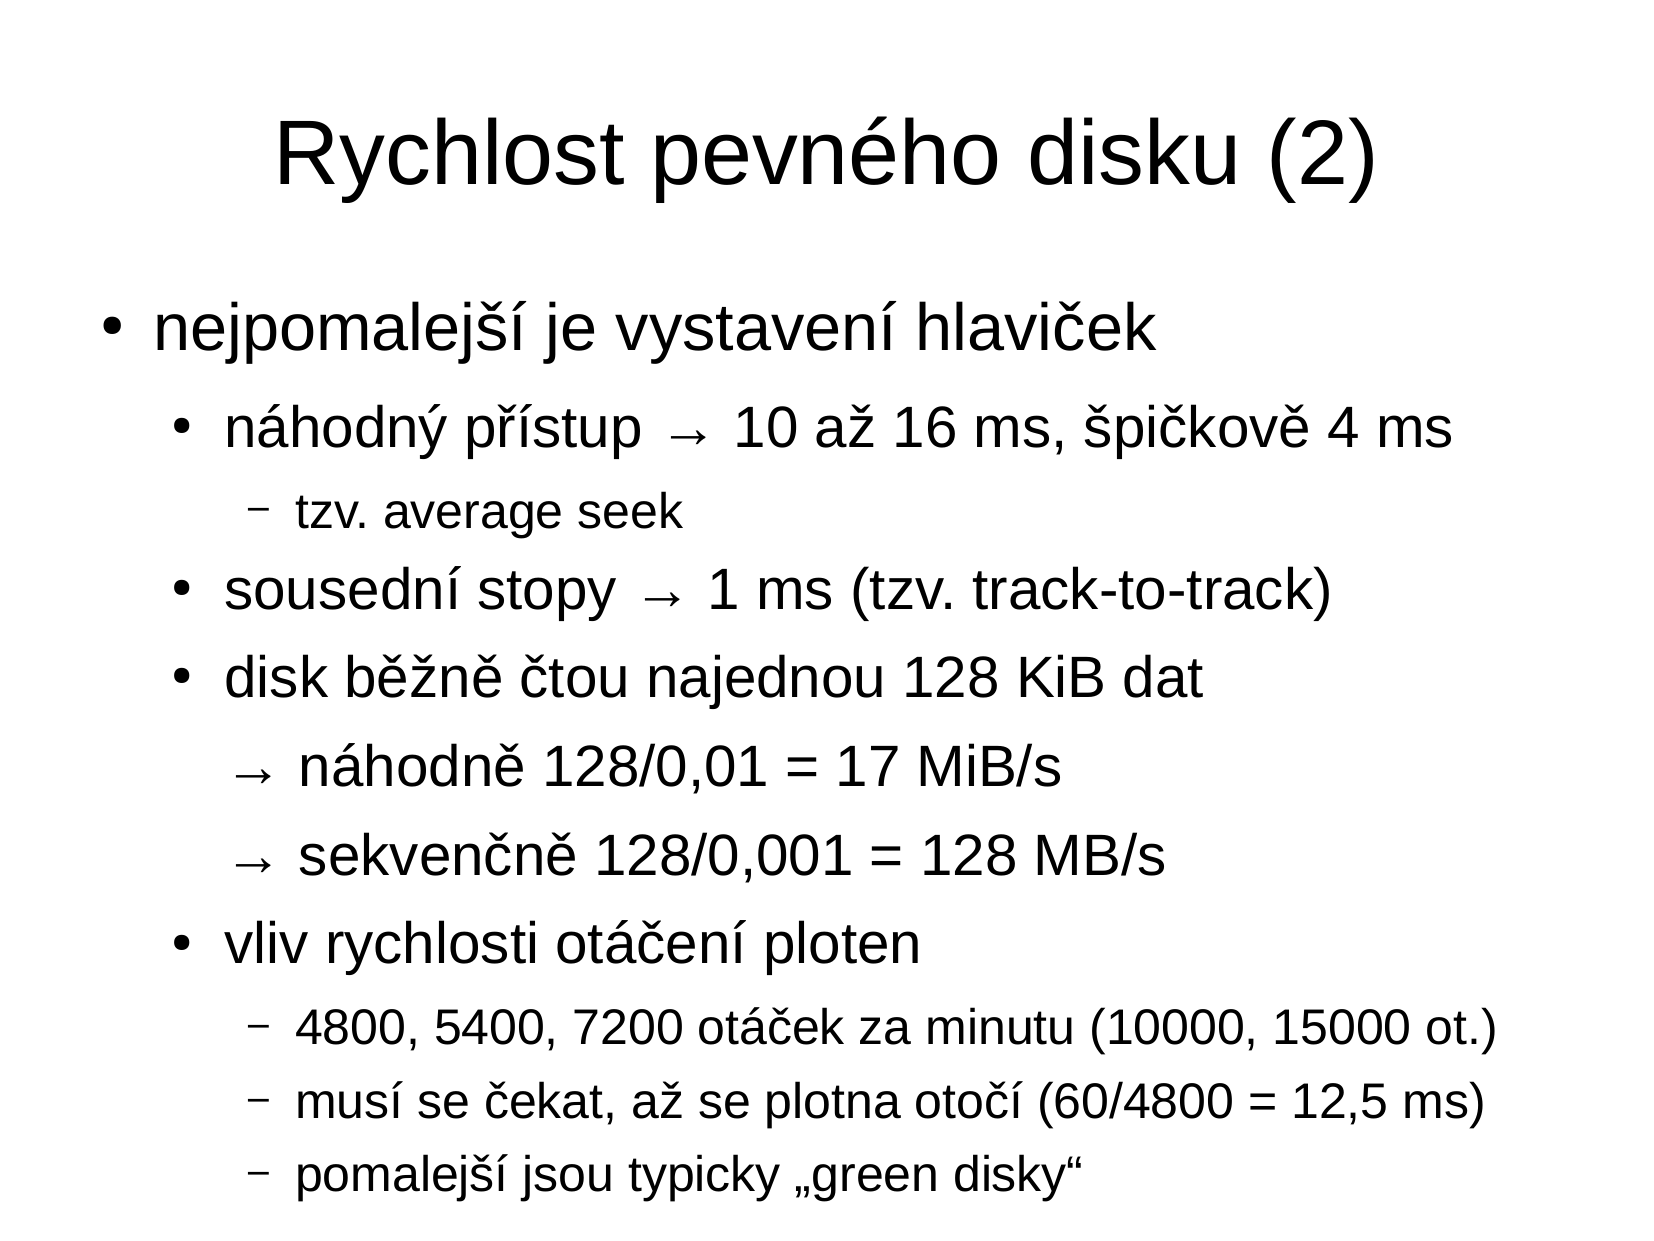

# Rychlost pevného disku (2)
nejpomalejší je vystavení hlaviček
náhodný přístup → 10 až 16 ms, špičkově 4 ms
tzv. average seek
sousední stopy → 1 ms (tzv. track-to-track)
disk běžně čtou najednou 128 KiB dat
→ náhodně 128/0,01 = 17 MiB/s
→ sekvenčně 128/0,001 = 128 MB/s
vliv rychlosti otáčení ploten
4800, 5400, 7200 otáček za minutu (10000, 15000 ot.)
musí se čekat, až se plotna otočí (60/4800 = 12,5 ms)
pomalejší jsou typicky „green disky“